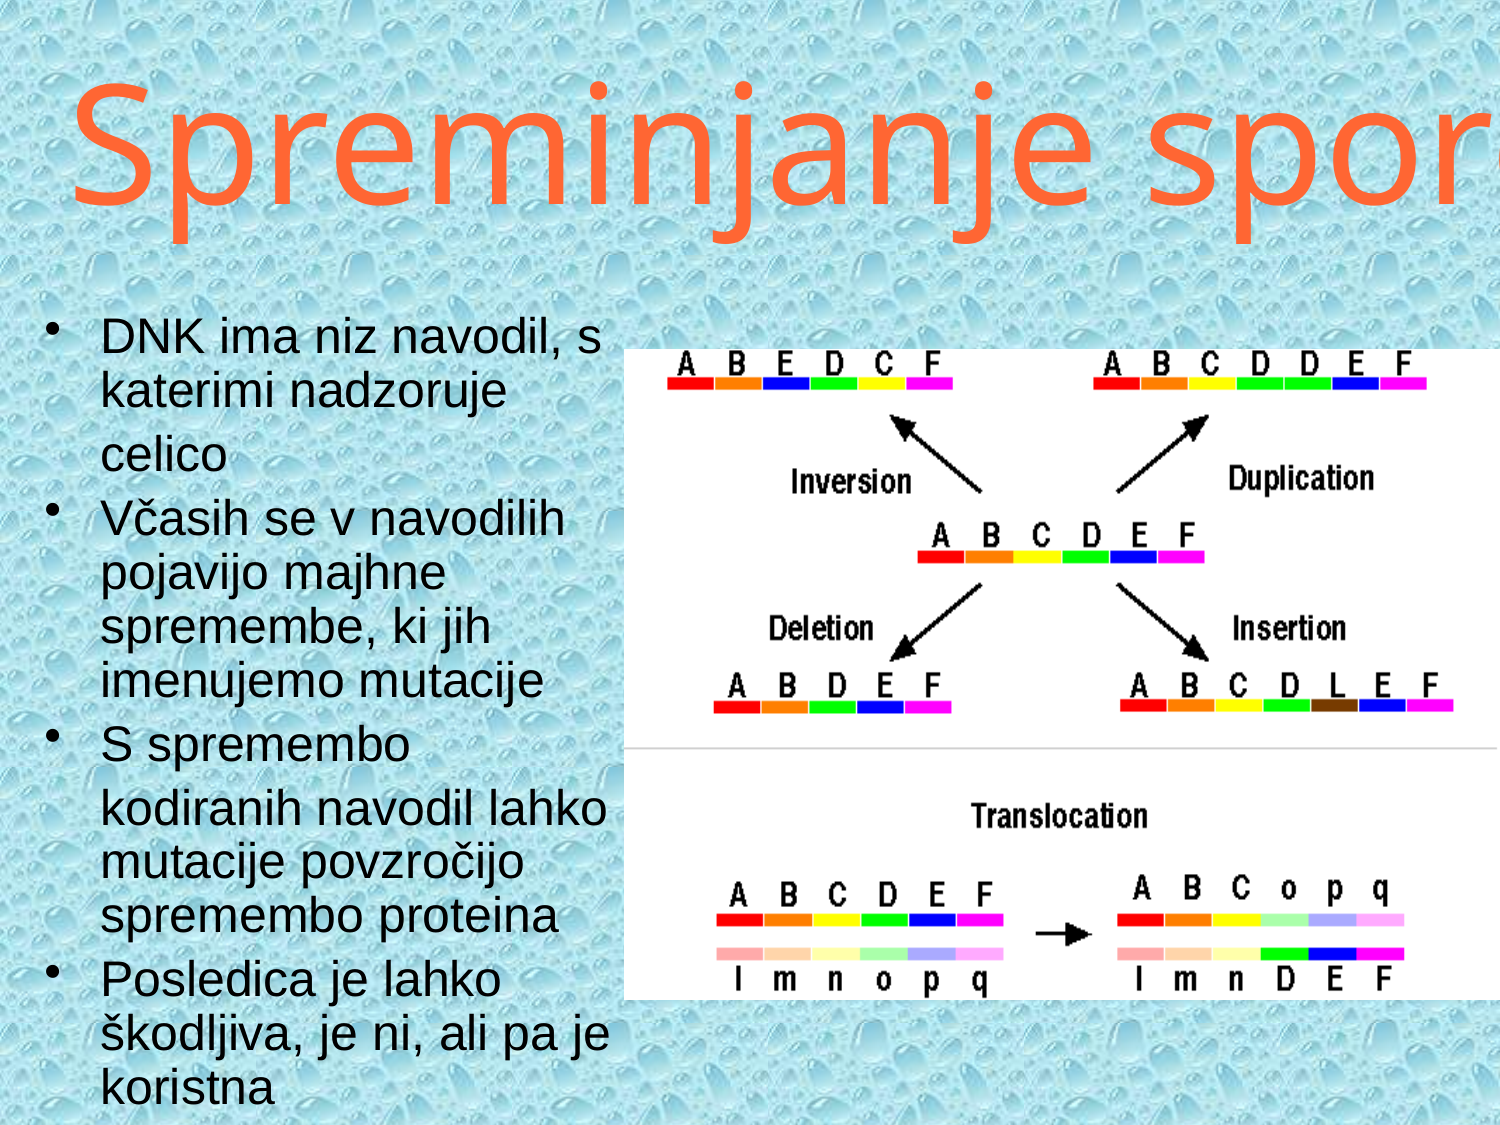

Spreminjanje sporočil
# DNK ima niz navodil, s katerimi nadzoruje
	celico
Včasih se v navodilih pojavijo majhne spremembe, ki jih imenujemo mutacije
S spremembo
	kodiranih navodil lahko mutacije povzročijo spremembo proteina
Posledica je lahko škodljiva, je ni, ali pa je koristna